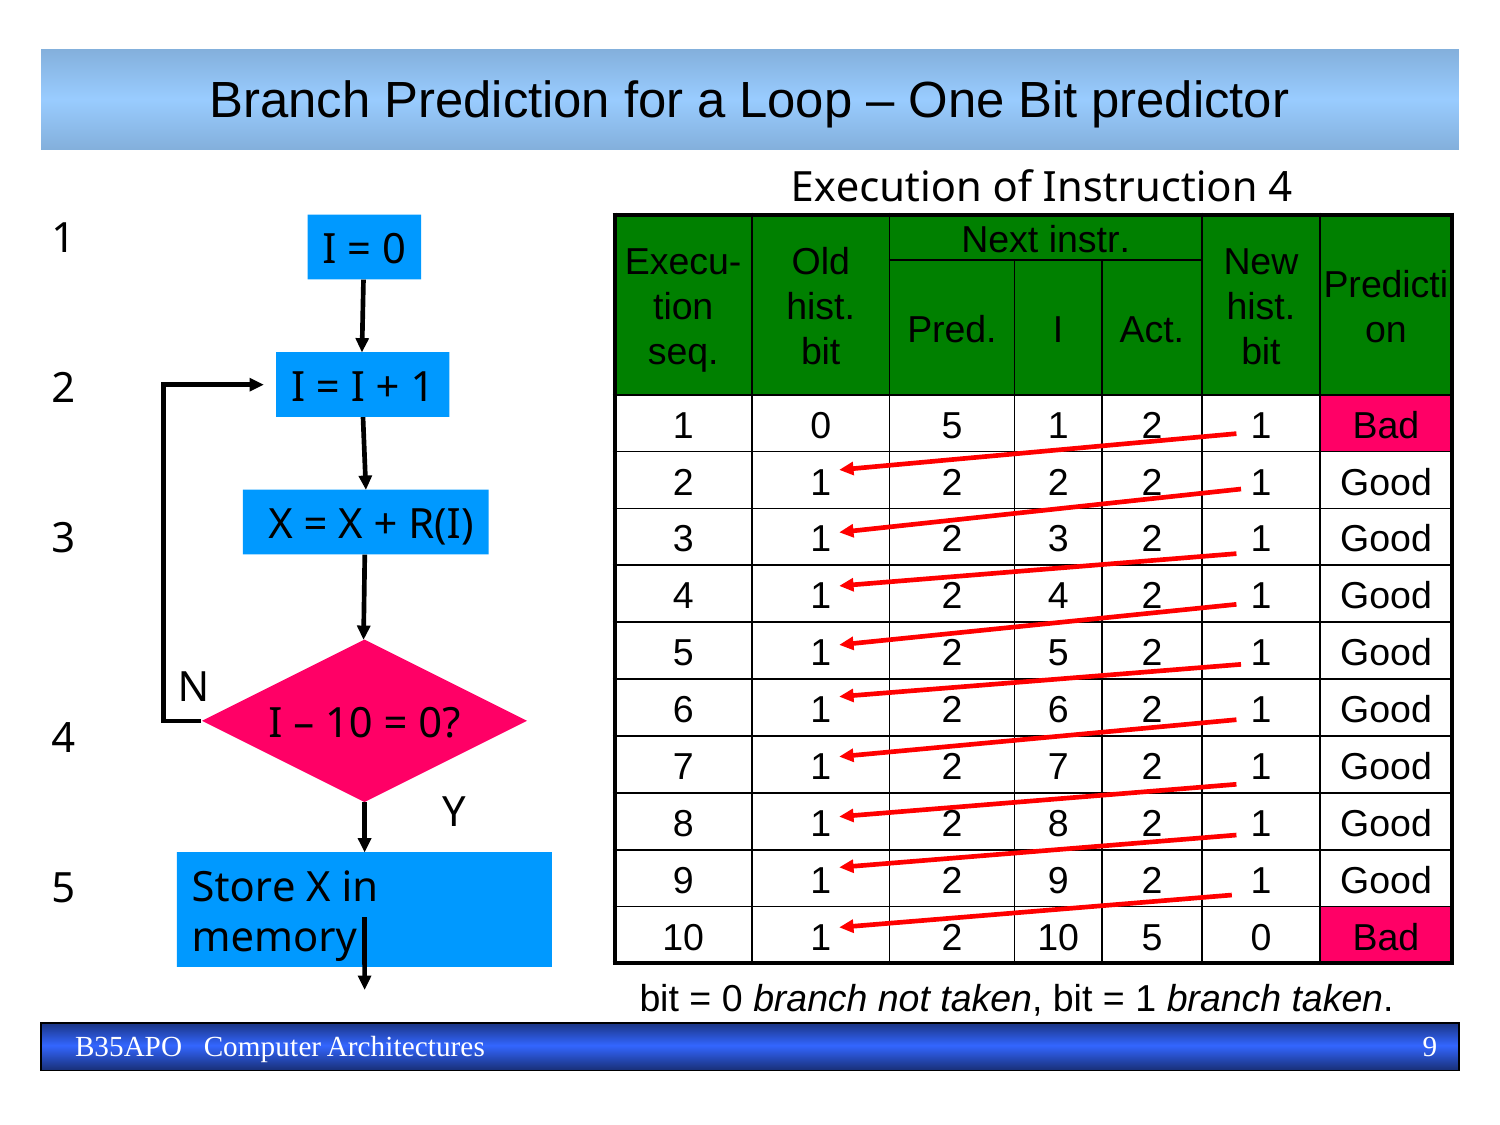

# Branch Prediction for a Loop – One Bit predictor
Execution of Instruction 4
1
2
3
4
5
I = 0
| Execu-tion seq. | Old hist. bit | Next instr. | | | New hist. bit | Prediction |
| --- | --- | --- | --- | --- | --- | --- |
| | | Pred. | I | Act. | | |
| 1 | 0 | 5 | 1 | 2 | 1 | Bad |
| 2 | 1 | 2 | 2 | 2 | 1 | Good |
| 3 | 1 | 2 | 3 | 2 | 1 | Good |
| 4 | 1 | 2 | 4 | 2 | 1 | Good |
| 5 | 1 | 2 | 5 | 2 | 1 | Good |
| 6 | 1 | 2 | 6 | 2 | 1 | Good |
| 7 | 1 | 2 | 7 | 2 | 1 | Good |
| 8 | 1 | 2 | 8 | 2 | 1 | Good |
| 9 | 1 | 2 | 9 | 2 | 1 | Good |
| 10 | 1 | 2 | 10 | 5 | 0 | Bad |
I = I + 1
 X = X + R(I)
I – 10 = 0?
N
Y
Store X in memory
bit = 0 branch not taken, bit = 1 branch taken.
B35APO Computer Architectures
9